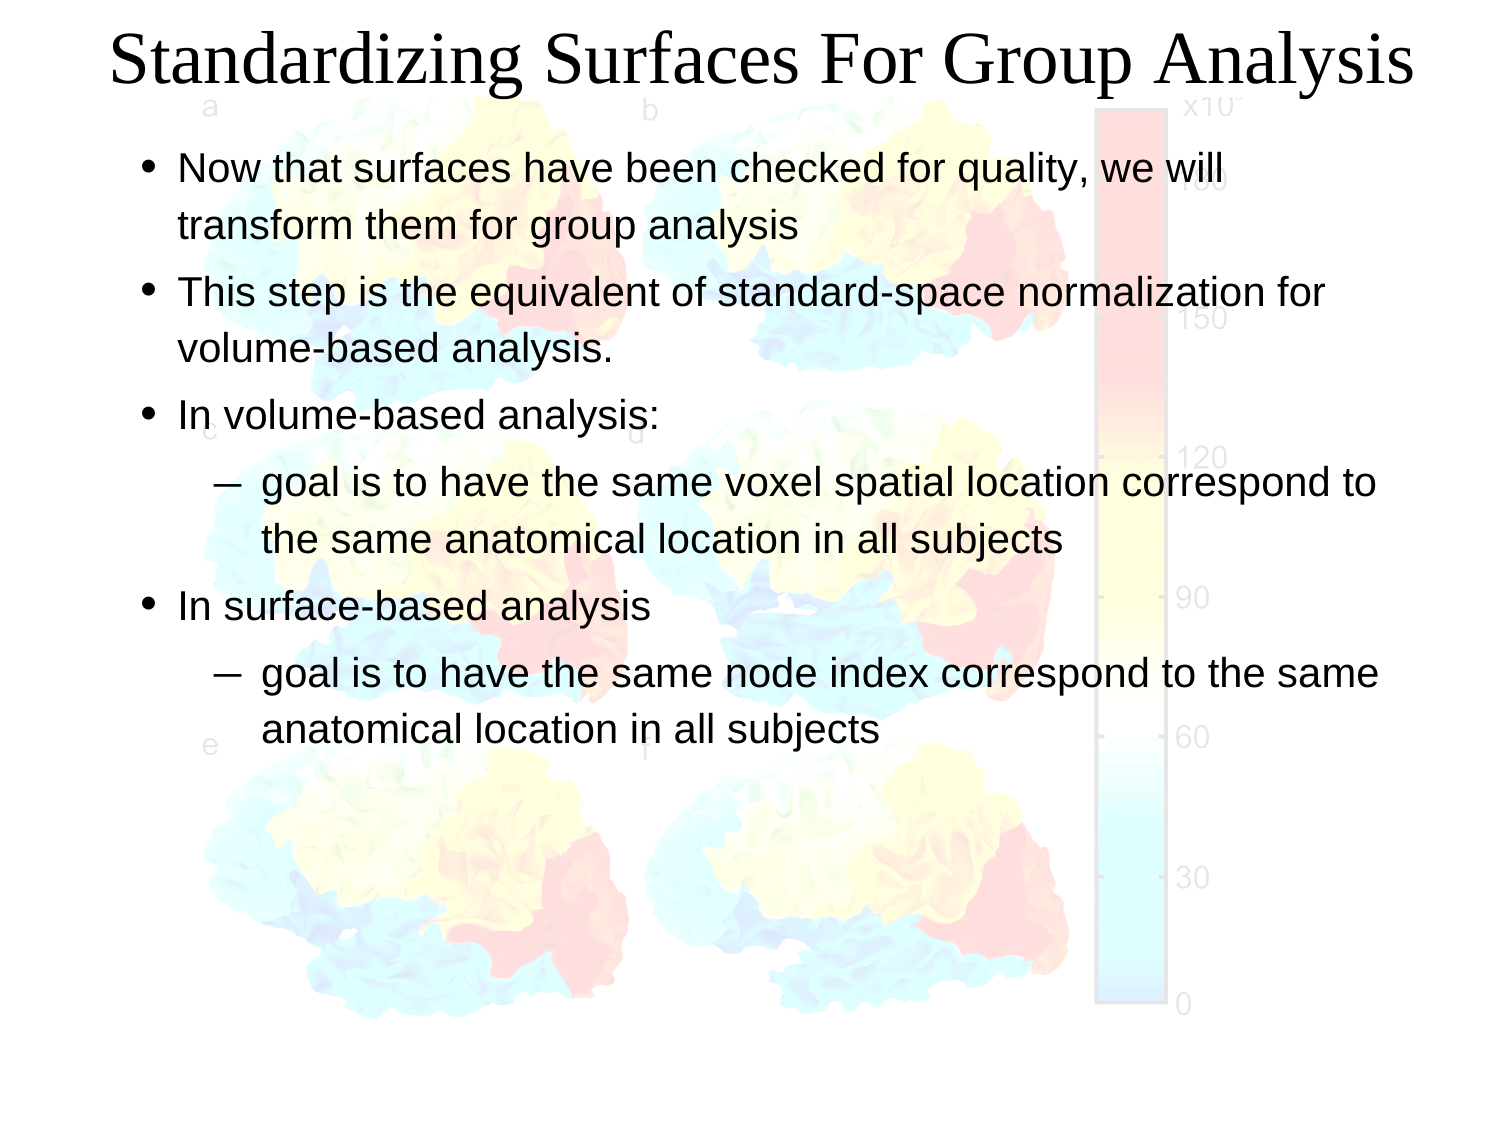

# Standardizing Surfaces For Group Analysis
Now that surfaces have been checked for quality, we will transform them for group analysis
This step is the equivalent of standard-space normalization for volume-based analysis.
In volume-based analysis:
goal is to have the same voxel spatial location correspond to the same anatomical location in all subjects
In surface-based analysis
goal is to have the same node index correspond to the same anatomical location in all subjects